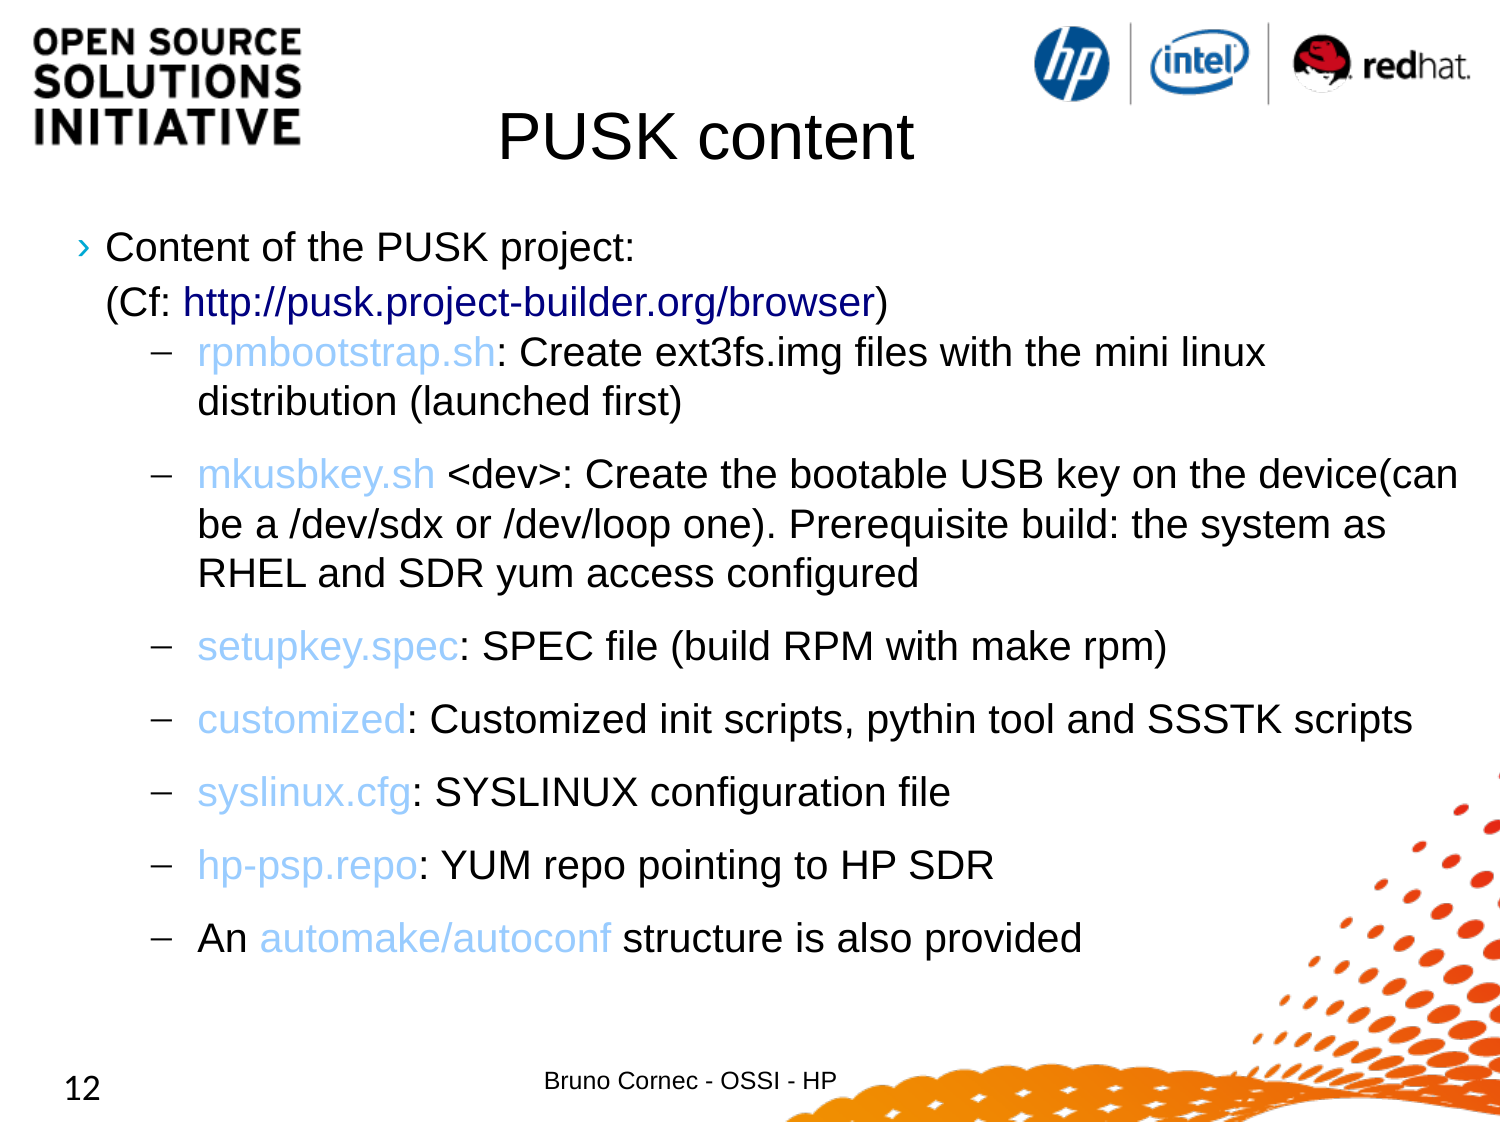

# PUSK content
Content of the PUSK project:
(Cf: http://pusk.project-builder.org/browser)
rpmbootstrap.sh: Create ext3fs.img files with the mini linux distribution (launched first)
mkusbkey.sh <dev>: Create the bootable USB key on the device(can be a /dev/sdx or /dev/loop one). Prerequisite build: the system as RHEL and SDR yum access configured
setupkey.spec: SPEC file (build RPM with make rpm)
customized: Customized init scripts, pythin tool and SSSTK scripts
syslinux.cfg: SYSLINUX configuration file
hp-psp.repo: YUM repo pointing to HP SDR
An automake/autoconf structure is also provided